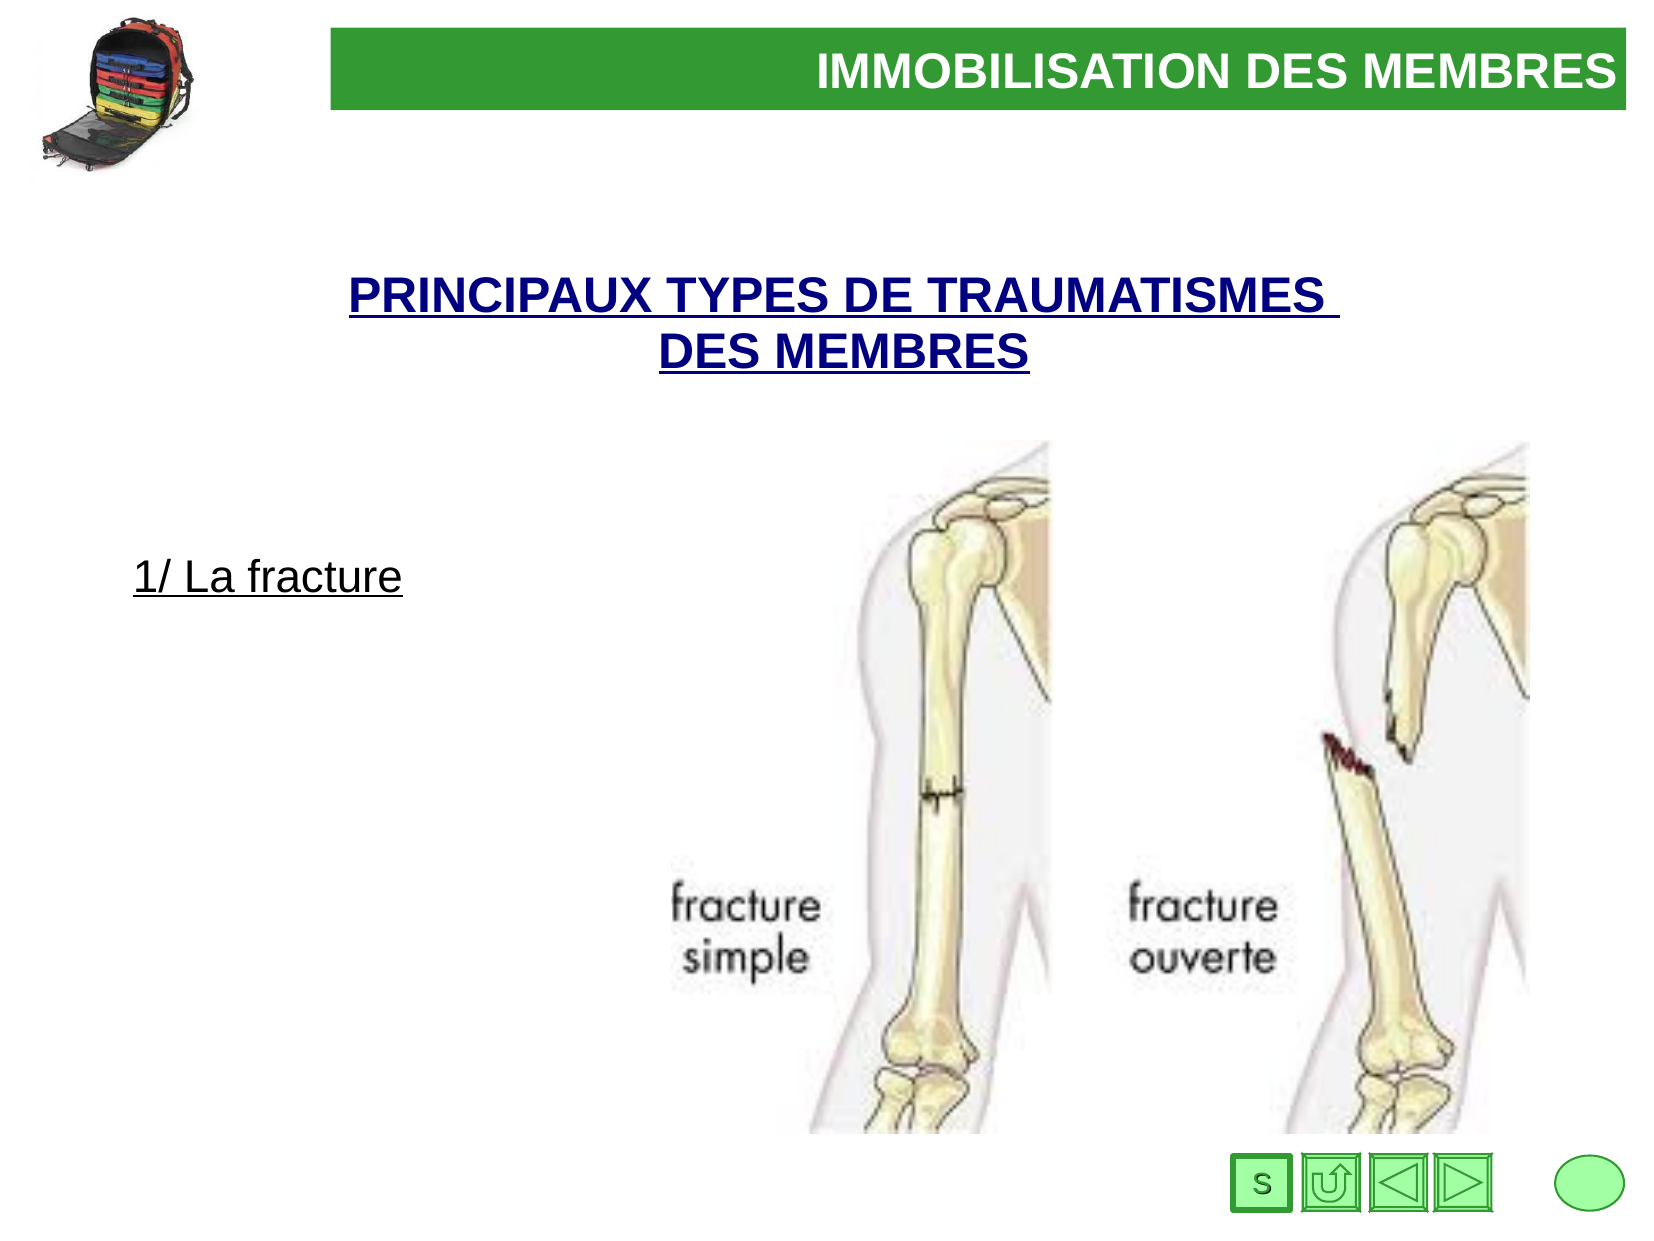

# IMMOBILISATION DES MEMBRES
PRINCIPAUX TYPES DE TRAUMATISMES DES MEMBRES
1/ La fracture